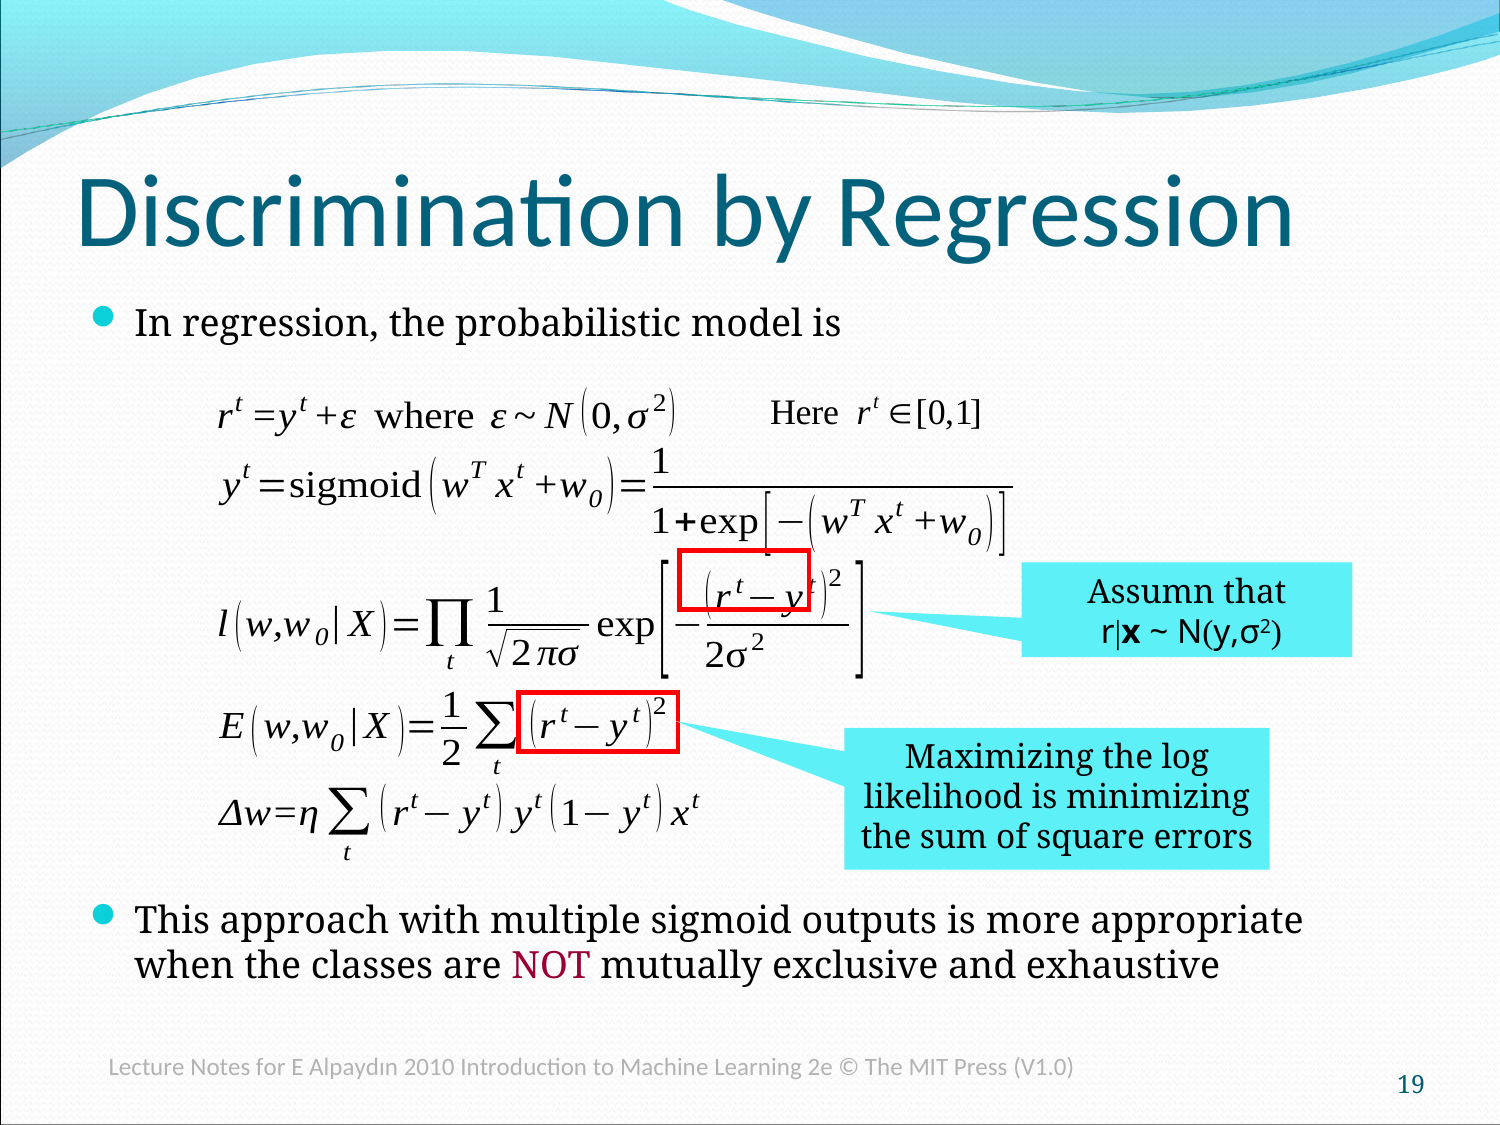

Discrimination by Regression
In regression, the probabilistic model is
This approach with multiple sigmoid outputs is more appropriate when the classes are NOT mutually exclusive and exhaustive
Assumn that
 r|x ~ N(y,σ2)
Maximizing the log likelihood is minimizing the sum of square errors
Lecture Notes for E Alpaydın 2010 Introduction to Machine Learning 2e © The MIT Press (V1.0)